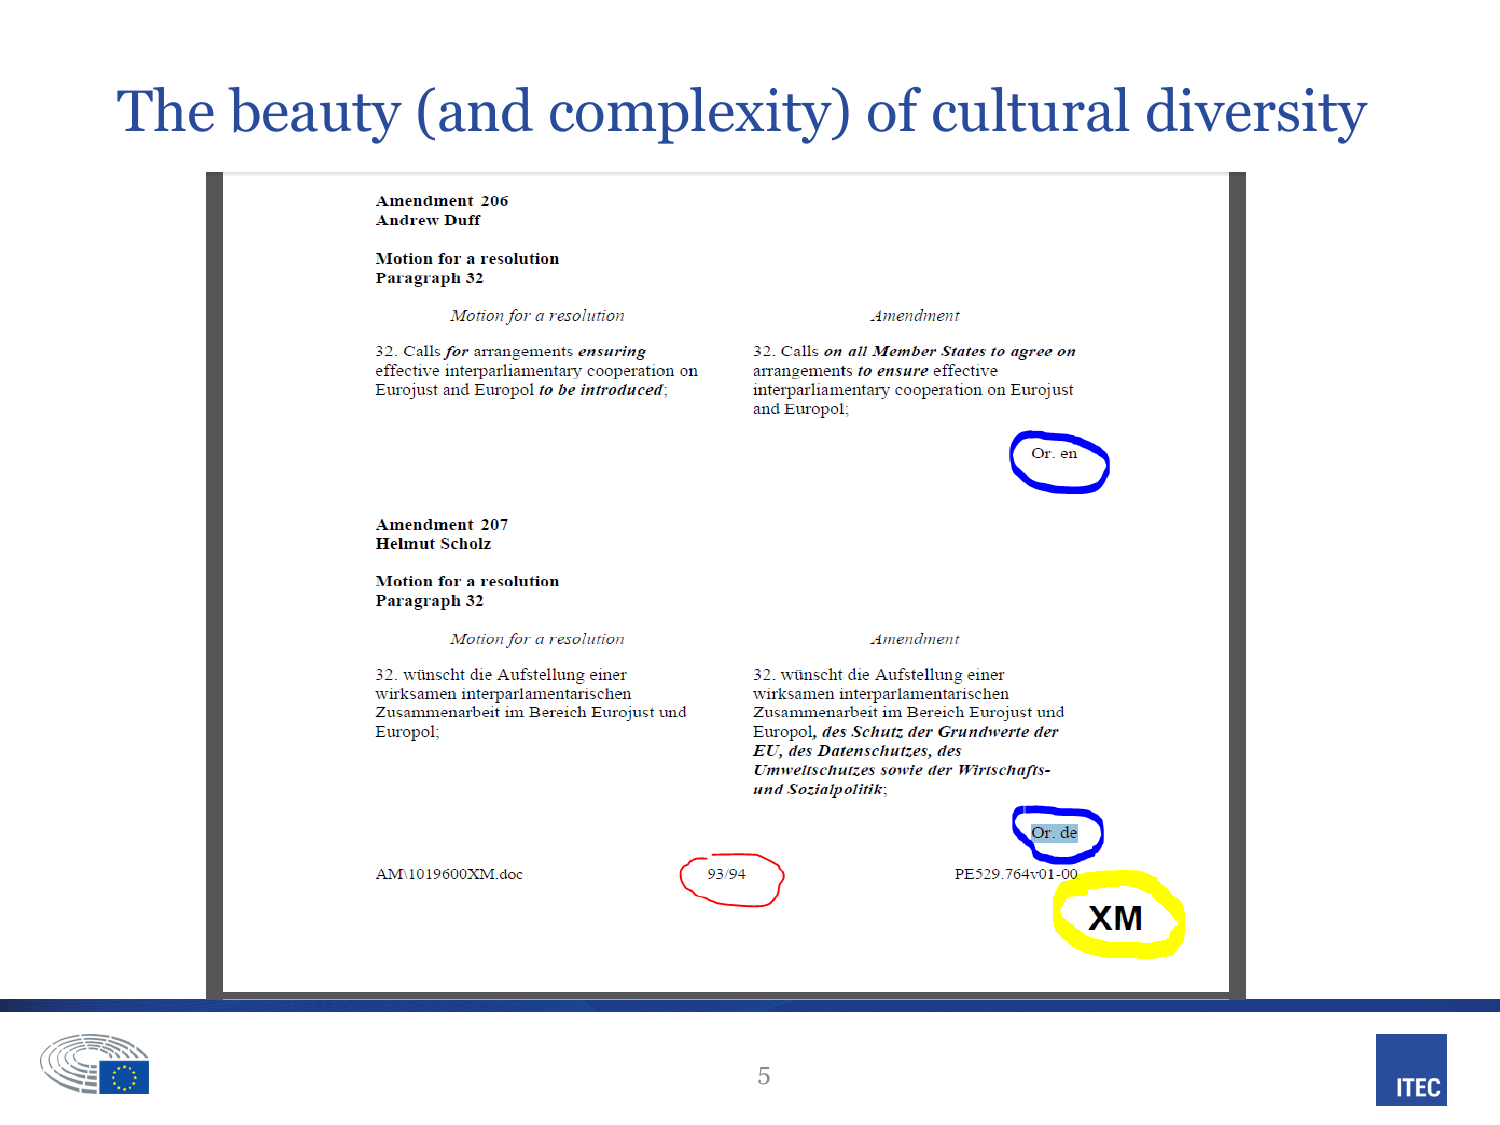

# The beauty (and complexity) of cultural diversity